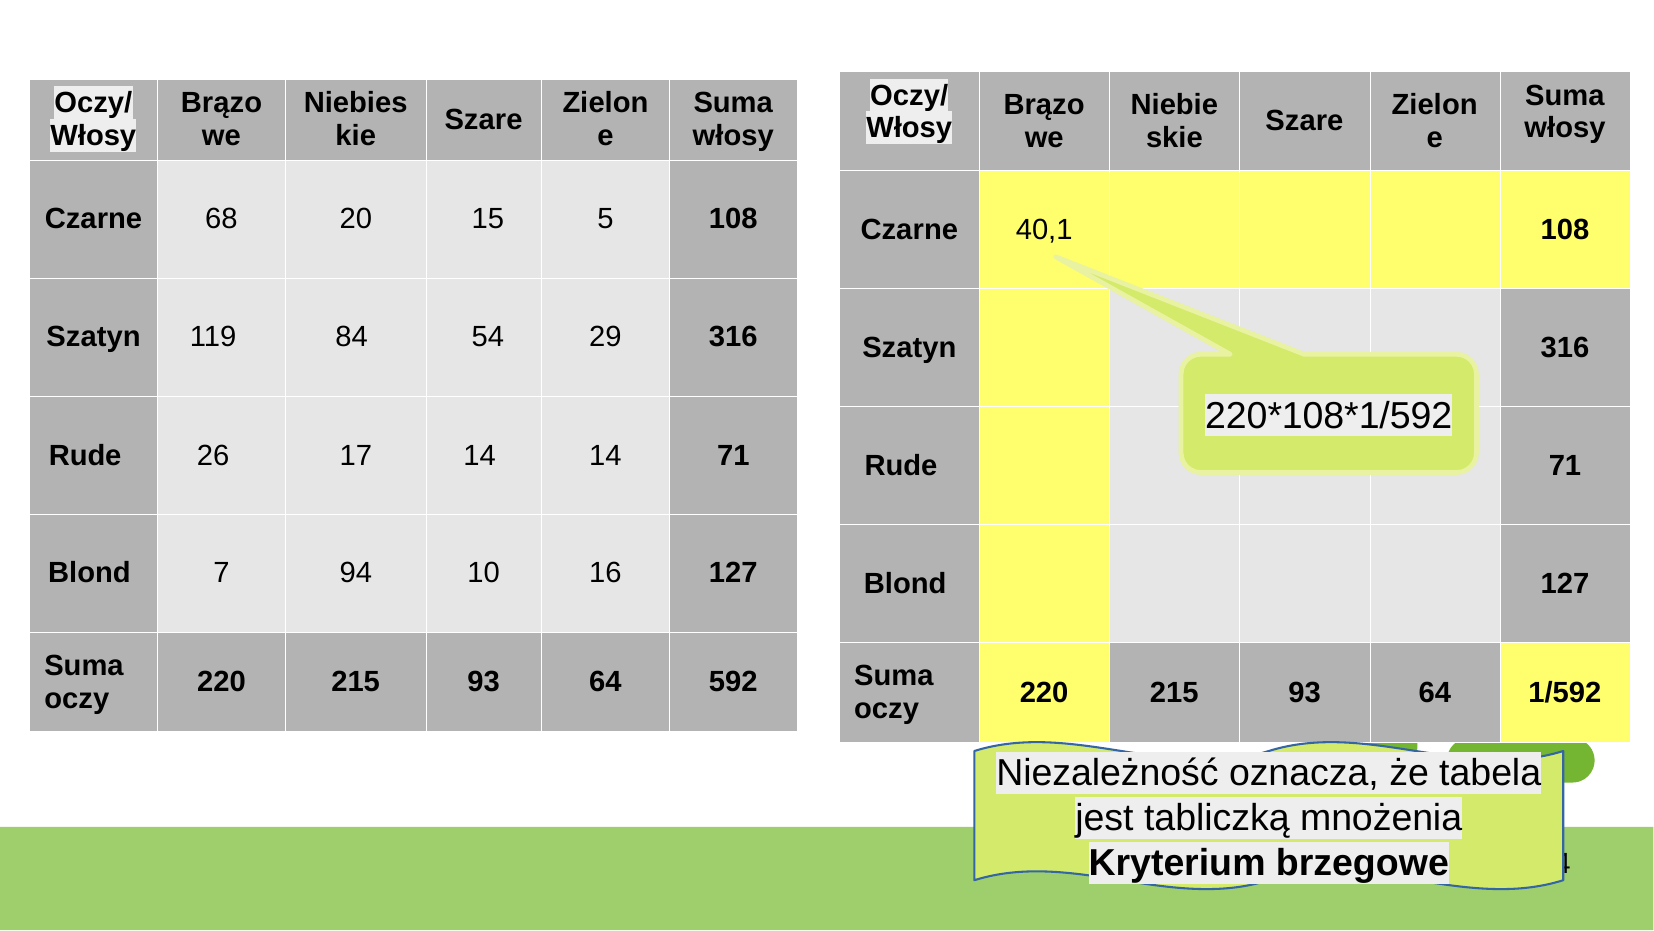

| Oczy/Włosy | Brązowe | Niebieskie | Szare | Zielone | Suma włosy |
| --- | --- | --- | --- | --- | --- |
| Czarne | 40,1 | | | | 108 |
| Szatyn | | | | | 316 |
| Rude | | | | | 71 |
| Blond | | | | | 127 |
| Suma oczy | 220 | 215 | 93 | 64 | 1/592 |
| Oczy/Włosy | Brązowe | Niebieskie | Szare | Zielone | Suma włosy |
| --- | --- | --- | --- | --- | --- |
| Czarne | 68 | 20 | 15 | 5 | 108 |
| Szatyn | 119 | 84 | 54 | 29 | 316 |
| Rude | 26 | 17 | 14 | 14 | 71 |
| Blond | 7 | 94 | 10 | 16 | 127 |
| Suma oczy | 220 | 215 | 93 | 64 | 592 |
220*108*1/592
Niezależność oznacza, że tabela jest tabliczką mnożenia
Kryterium brzegowe
24